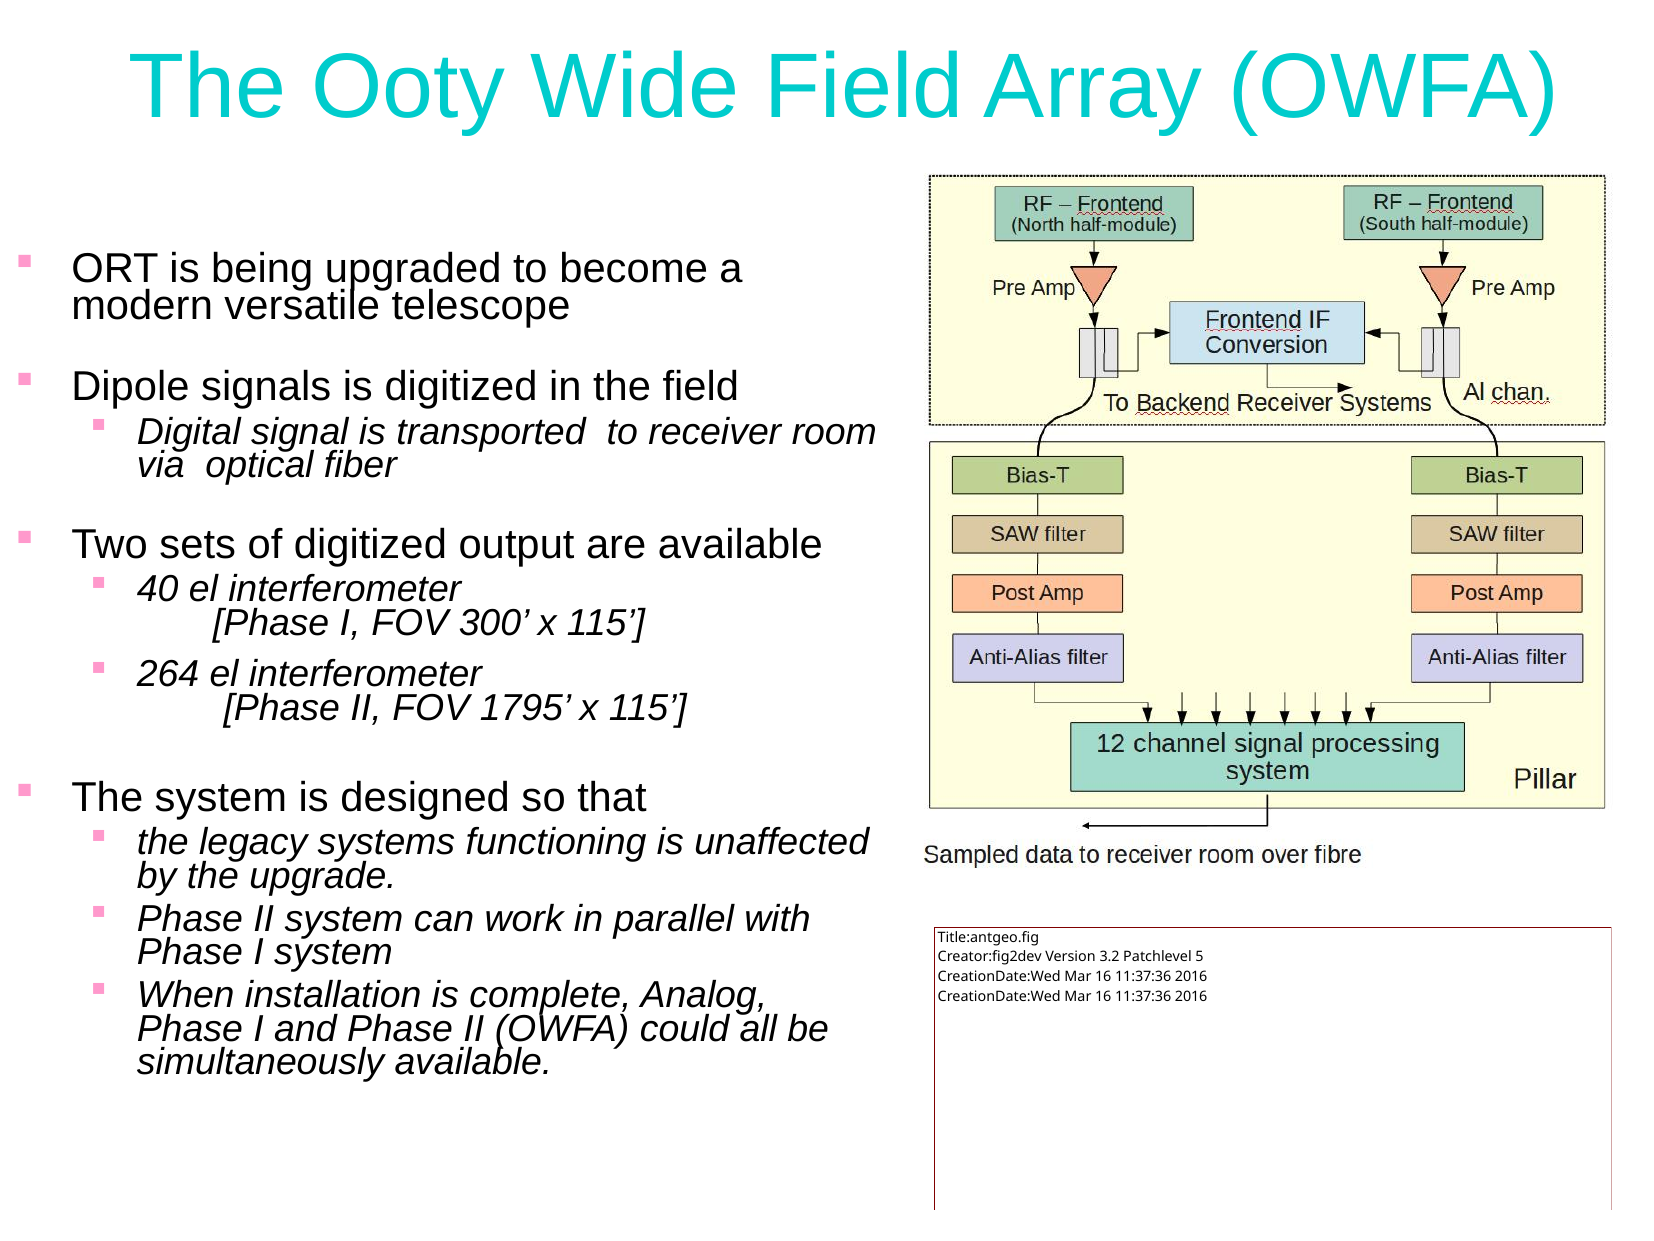

# The Ooty Wide Field Array (OWFA)
ORT is being upgraded to become a modern versatile telescope
Dipole signals is digitized in the field
Digital signal is transported to receiver room via optical fiber
Two sets of digitized output are available
40 el interferometer
 [Phase I, FOV 300’ x 115’]
264 el interferometer
 [Phase II, FOV 1795’ x 115’]
The system is designed so that
the legacy systems functioning is unaffected by the upgrade.
Phase II system can work in parallel with Phase I system
When installation is complete, Analog, Phase I and Phase II (OWFA) could all be simultaneously available.